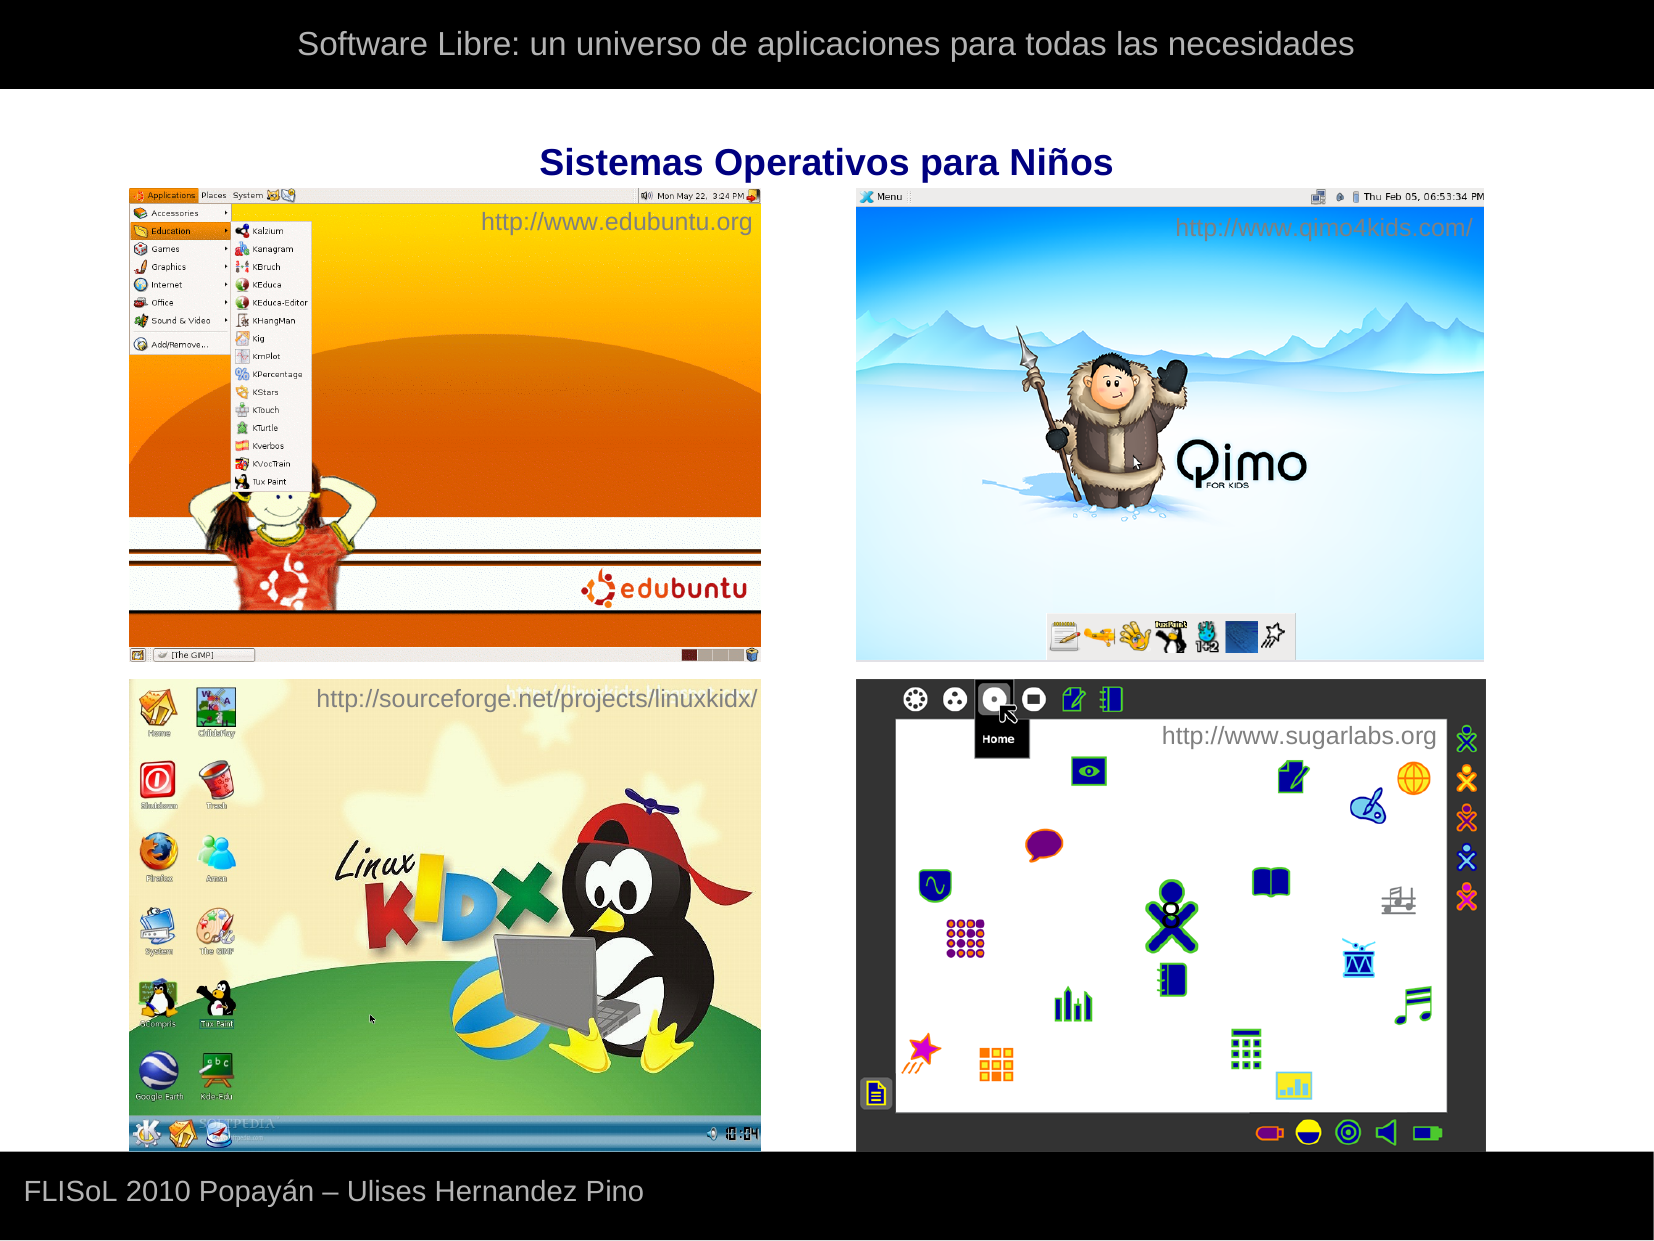

# Sistemas Operativos para Niños
http://www.edubuntu.org
http://www.qimo4kids.com/
http://sourceforge.net/projects/linuxkidx/
8
http://www.sugarlabs.org